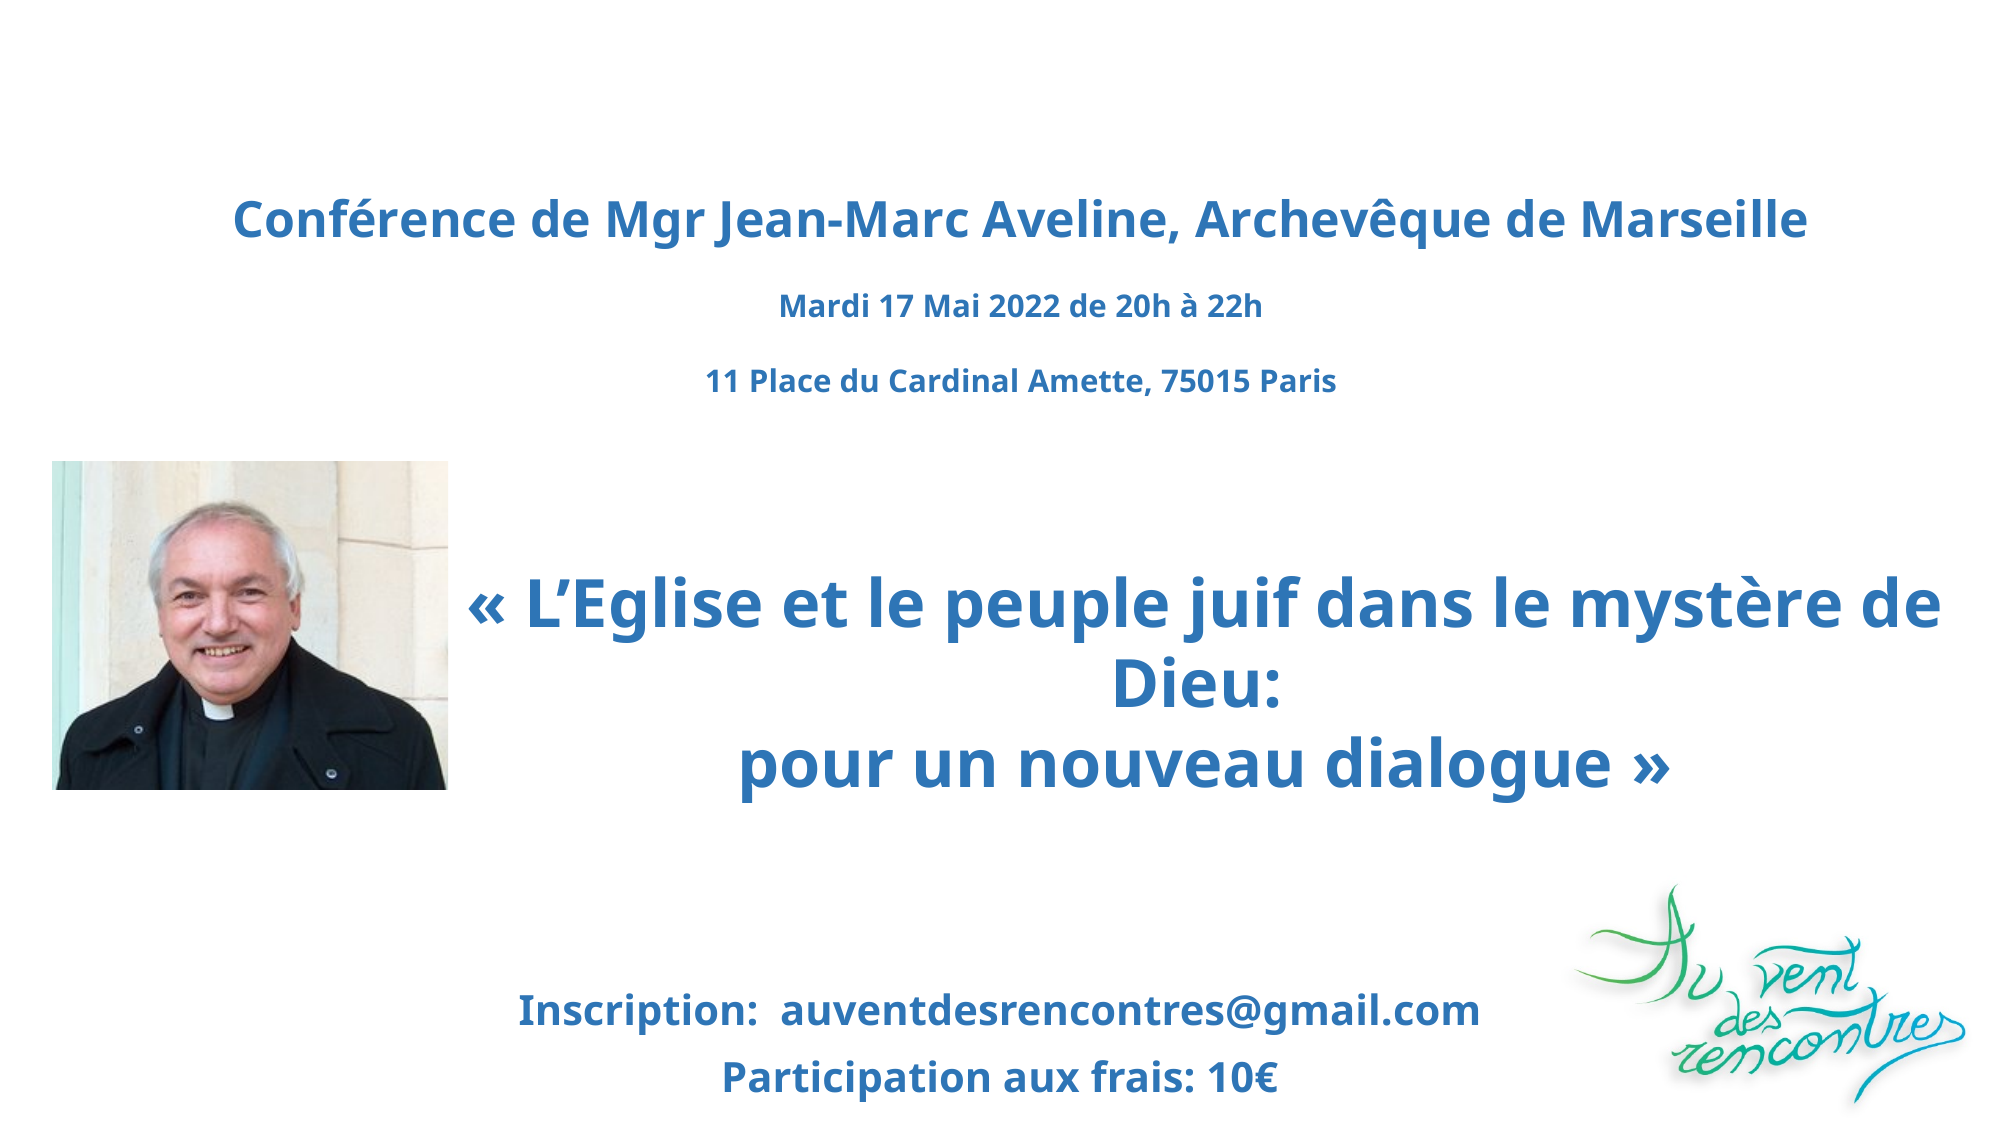

# Conférence de Mgr Jean-Marc Aveline, Archevêque de Marseille Mardi 17 Mai 2022 de 20h à 22h 11 Place du Cardinal Amette, 75015 Paris
« L’Eglise et le peuple juif dans le mystère de Dieu:
pour un nouveau dialogue »
Inscription: auventdesrencontres@gmail.com
Participation aux frais: 10€